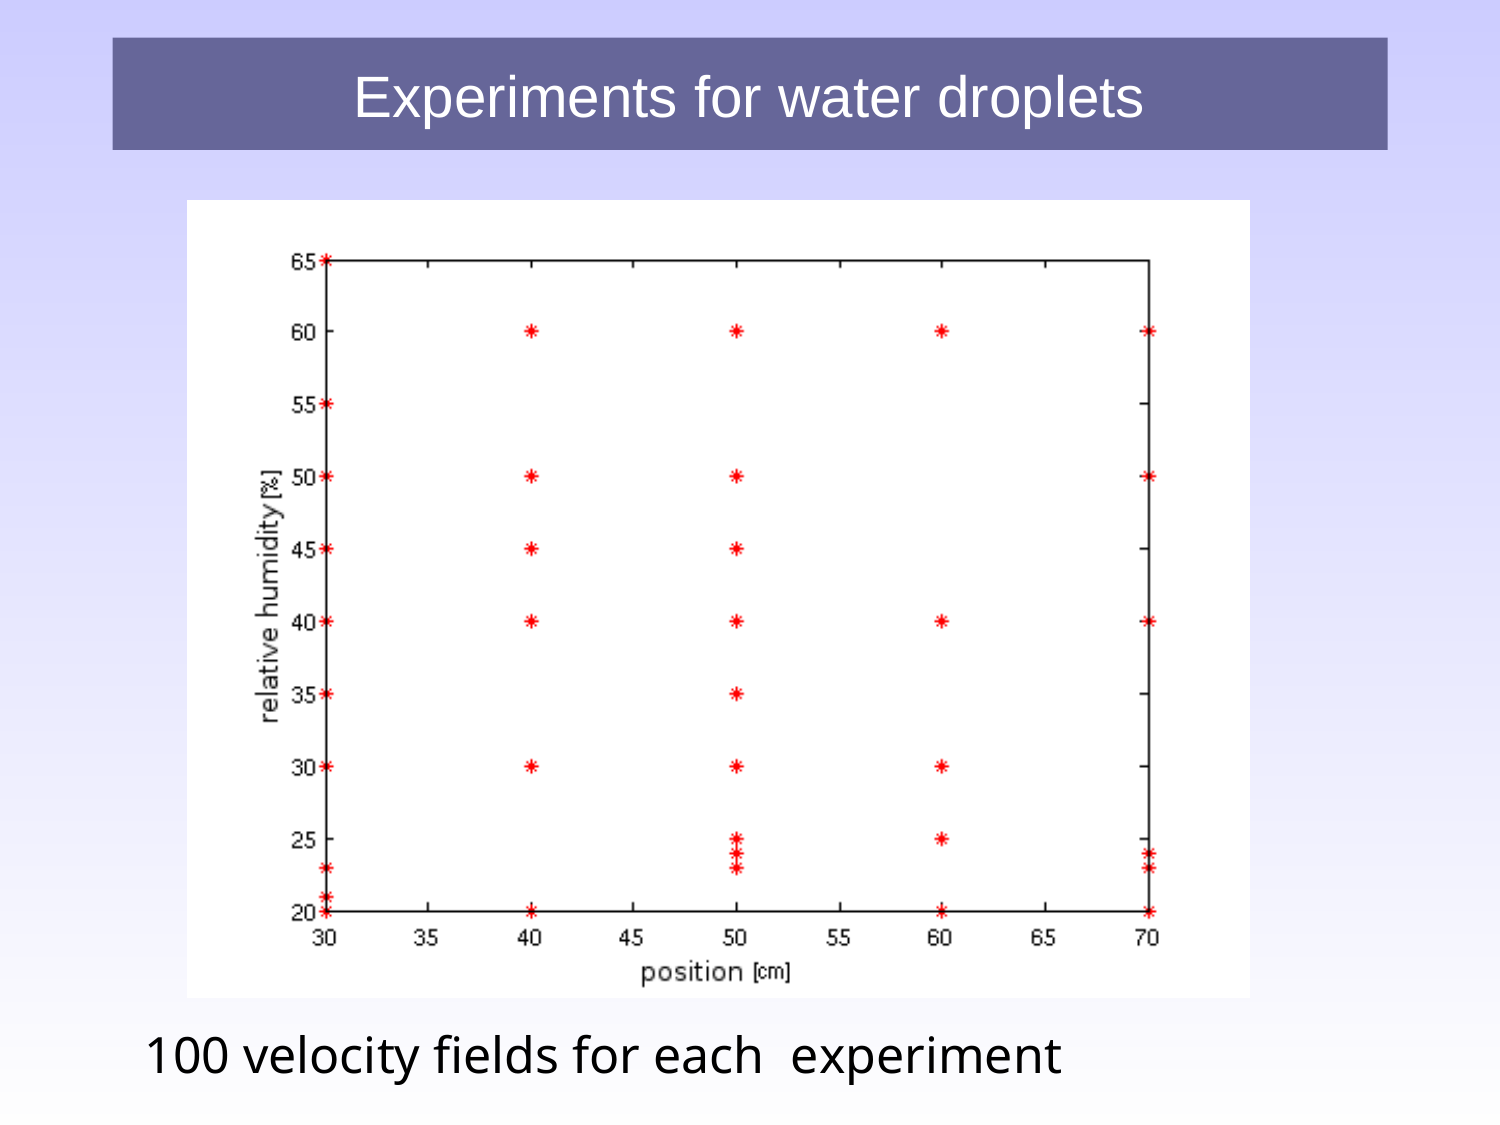

Experiments for water droplets
100 velocity fields for each experiment